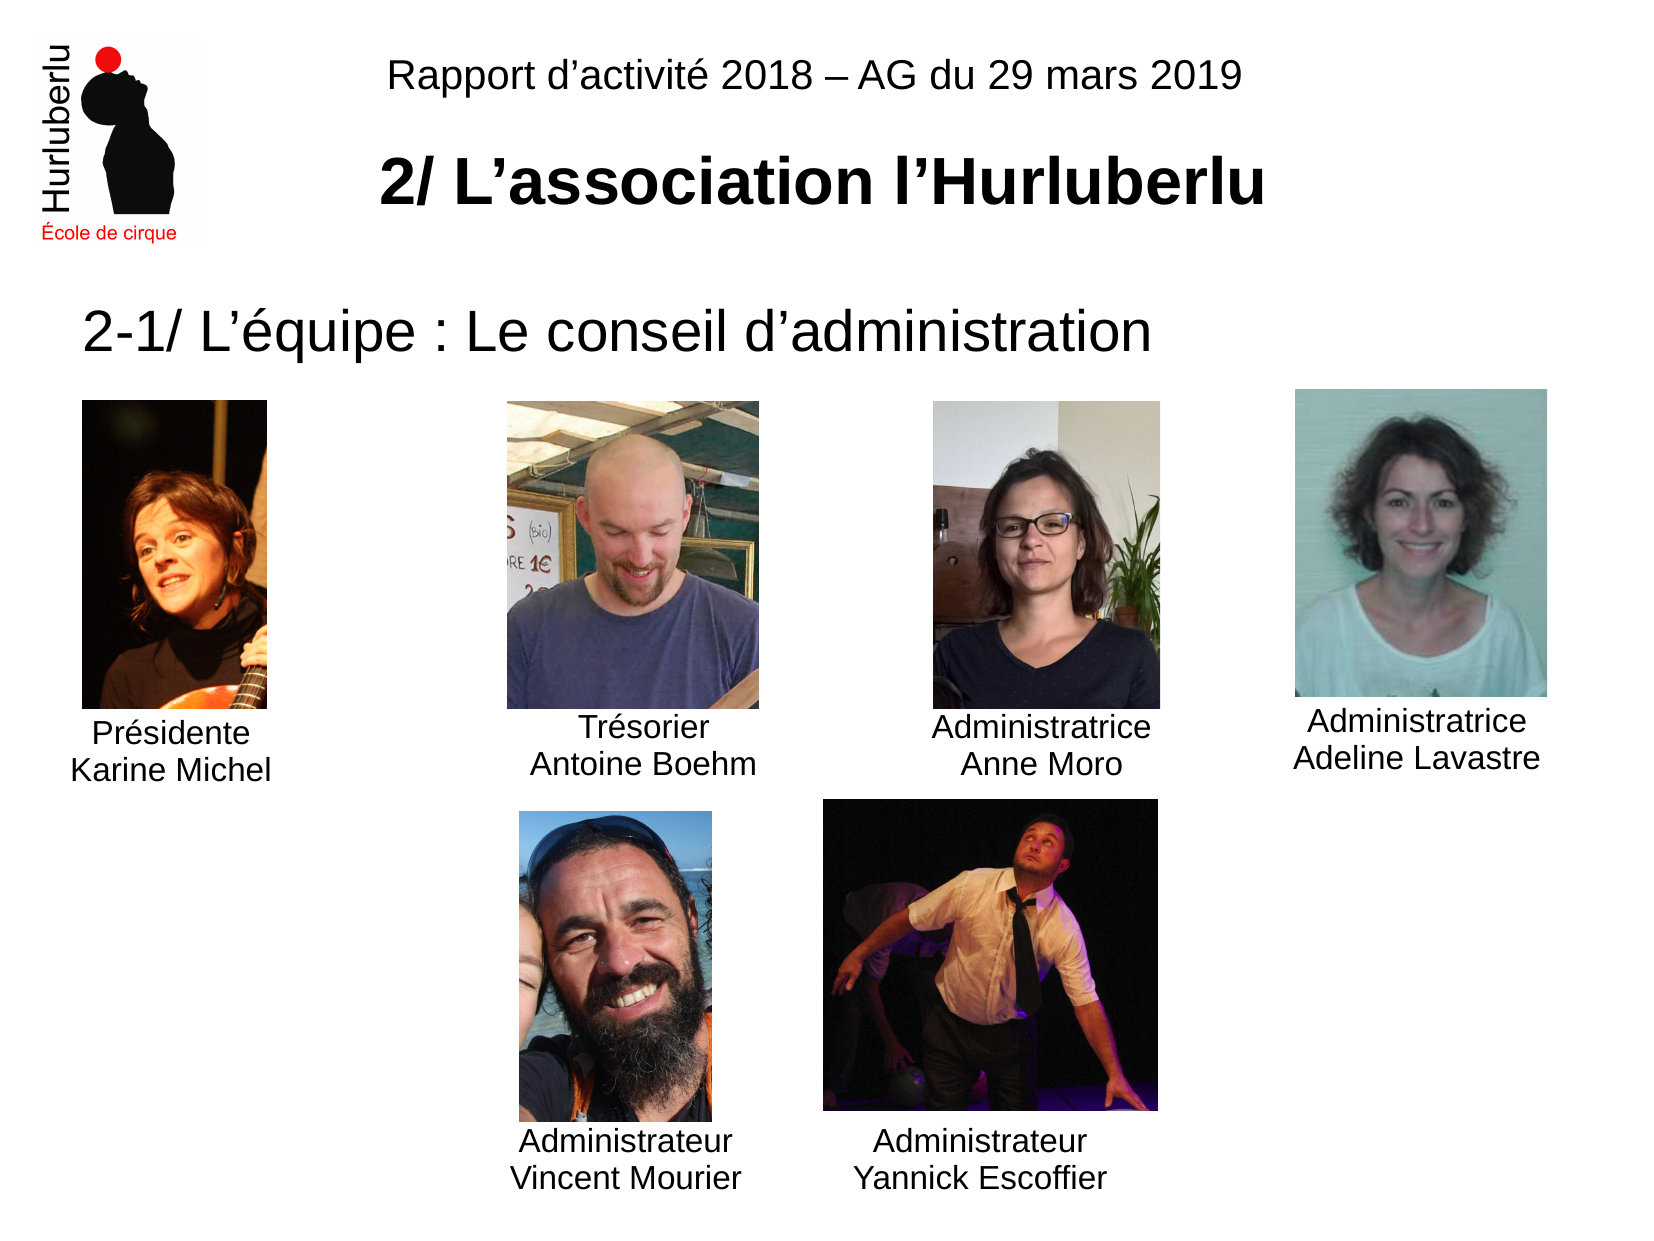

# Rapport d’activité 2018 – AG du 29 mars 2019 2/ L’association l’Hurluberlu
2-1/ L’équipe : Le conseil d’administration
Administratrice
Adeline Lavastre
Trésorier
Antoine Boehm
Administratrice
Anne Moro
Présidente
Karine Michel
Administrateur
Vincent Mourier
Administrateur
Yannick Escoffier